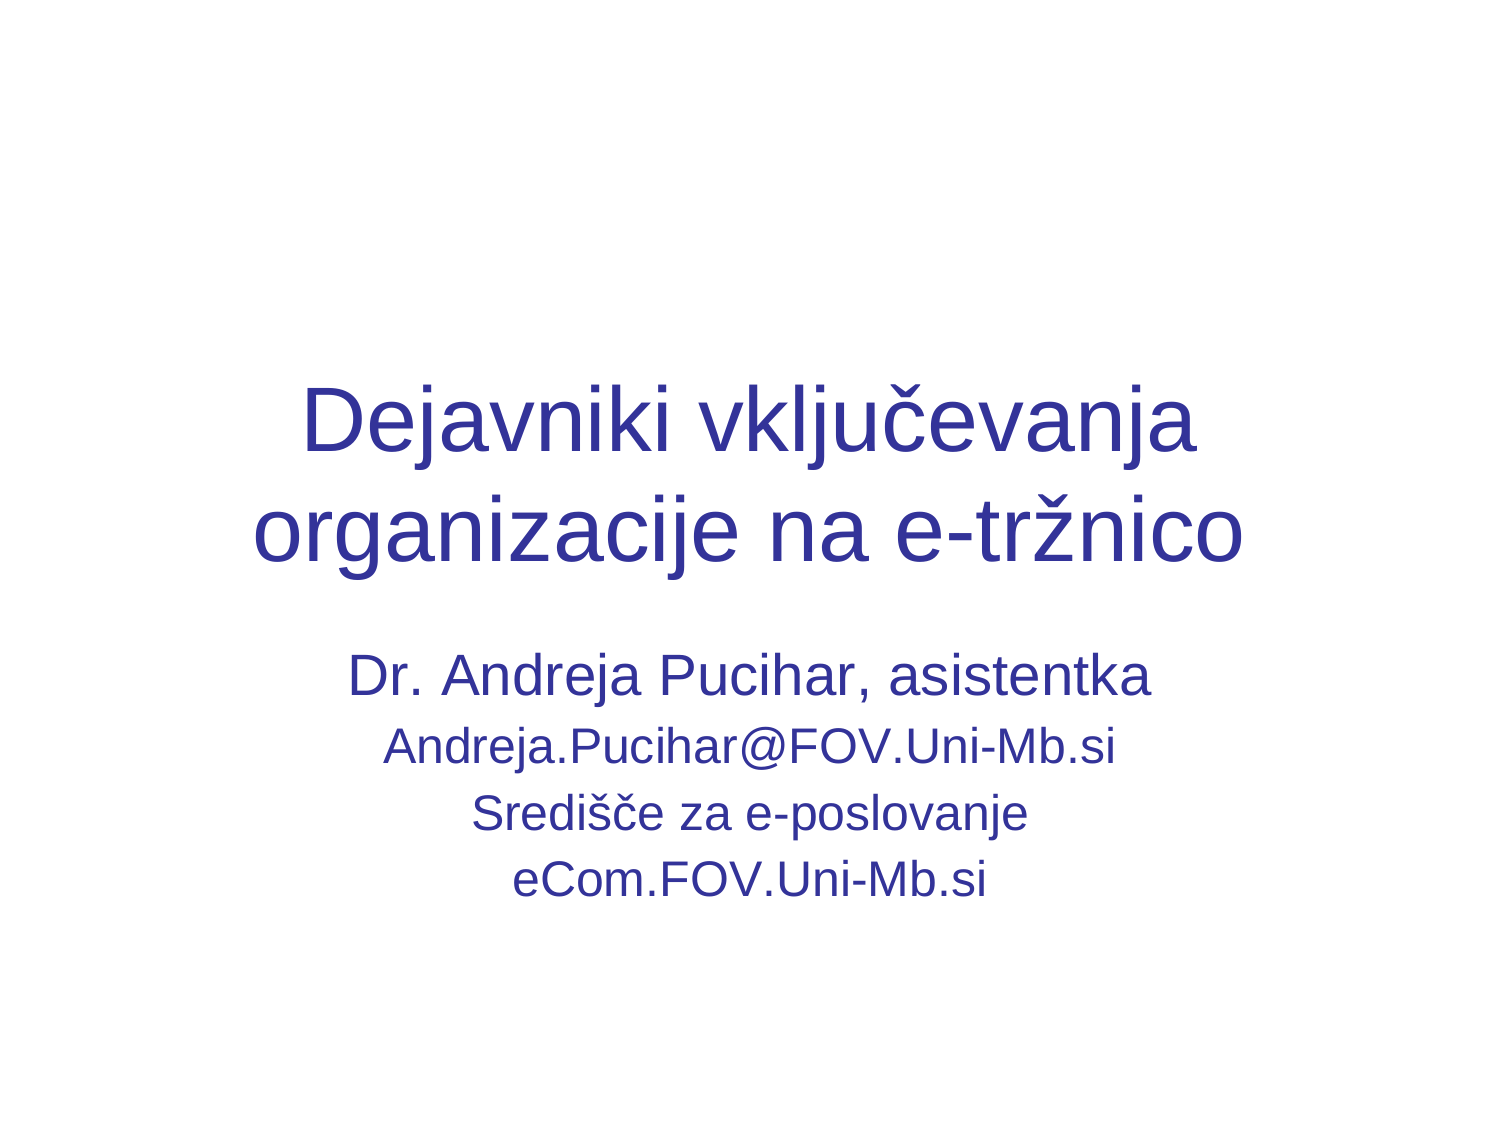

# Dejavniki vključevanja organizacije na e-tržnico
Dr. Andreja Pucihar, asistentka
Andreja.Pucihar@FOV.Uni-Mb.si
Središče za e-poslovanje
eCom.FOV.Uni-Mb.si